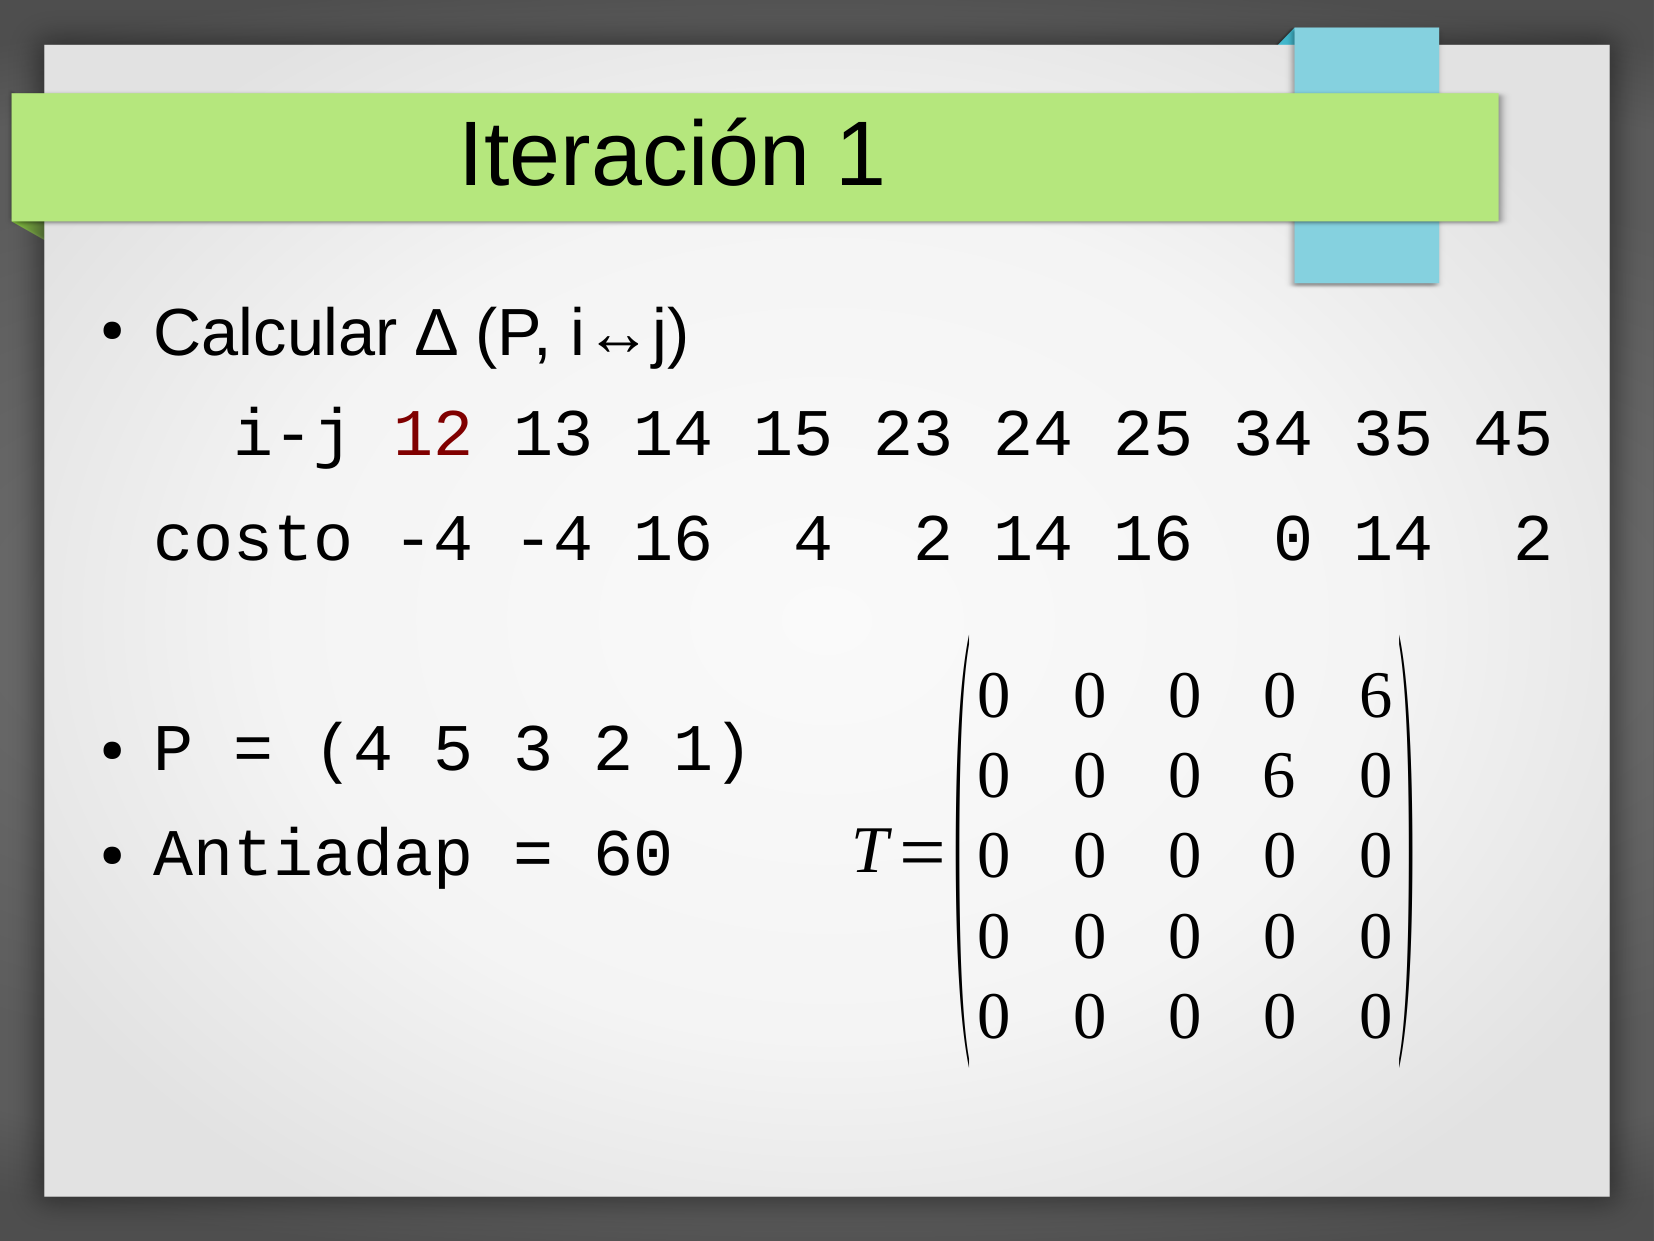

# Iteración 1
Calcular ∆ (P, i↔j)
 i-j 12 13 14 15 23 24 25 34 35 45
costo -4 -4 16 4 2 14 16 0 14 2
P = (4 5 3 2 1)
Antiadap = 60